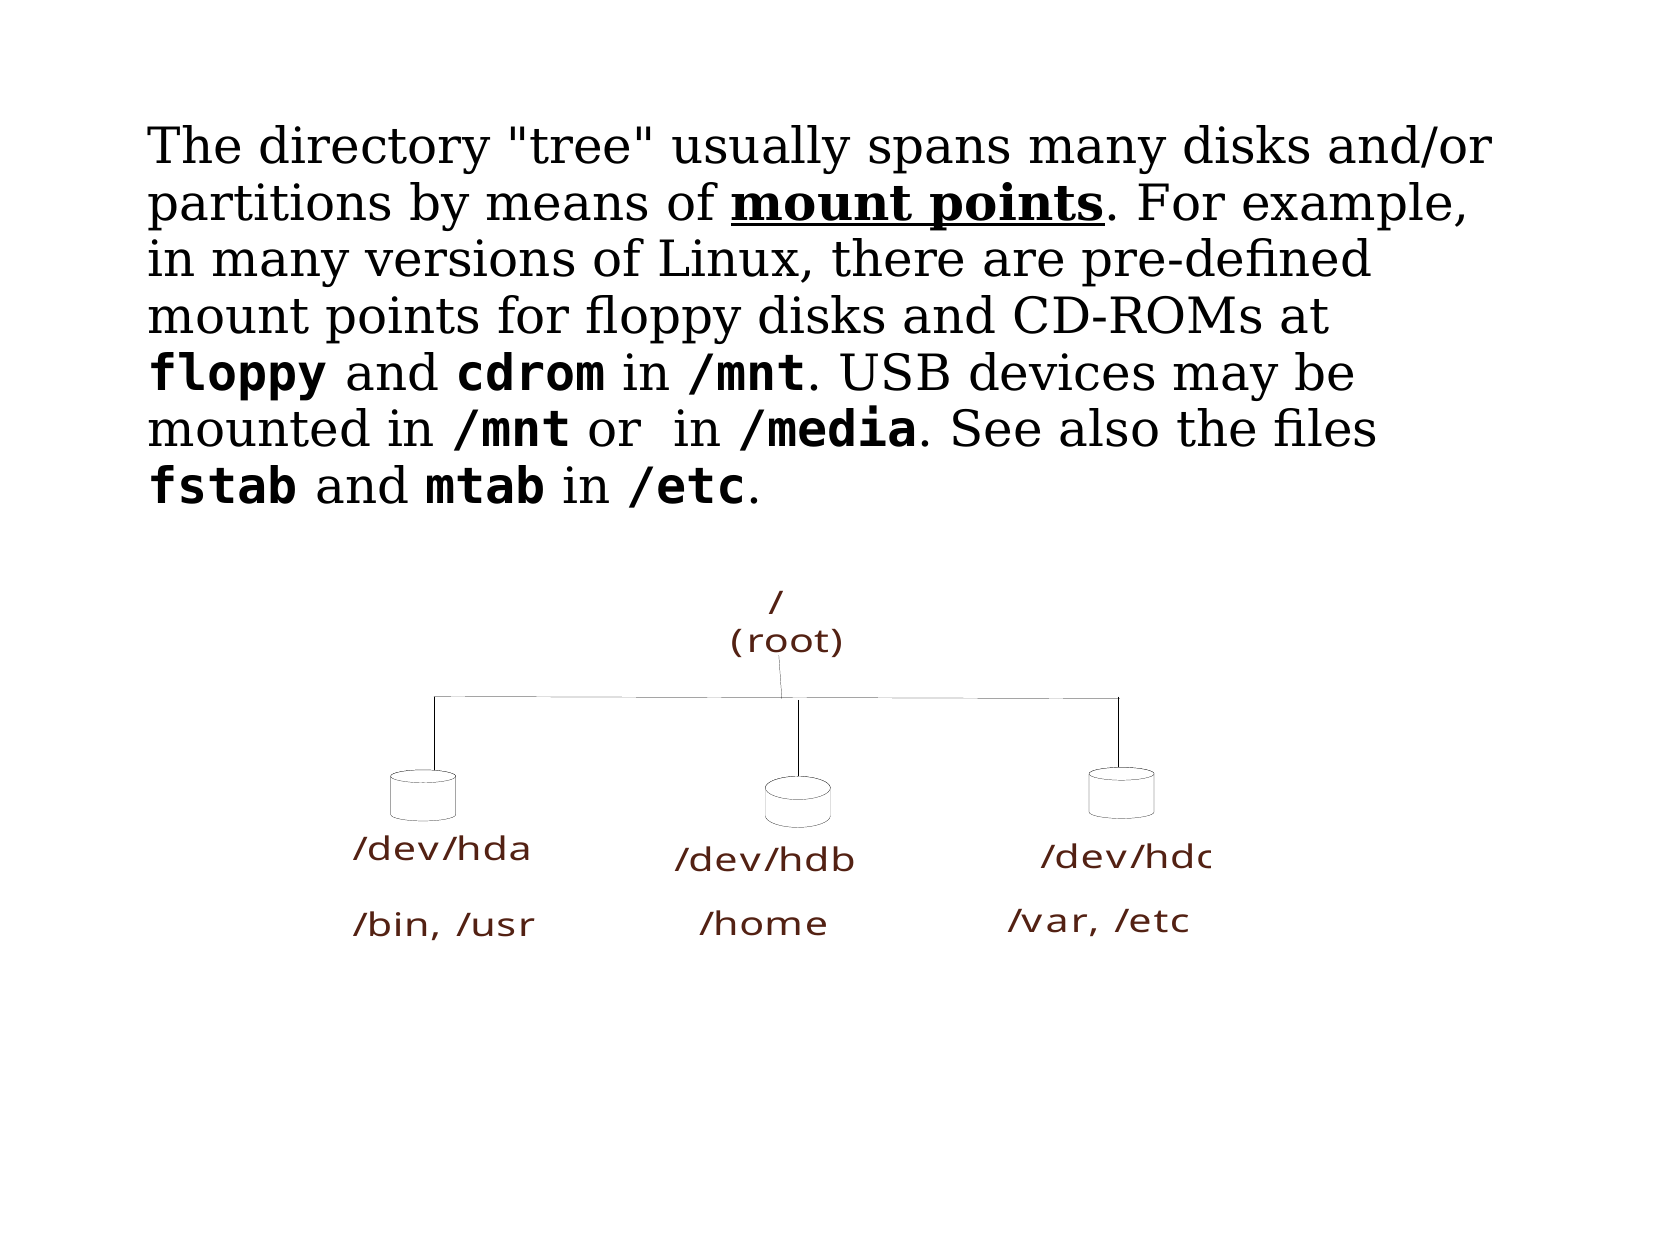

The directory "tree" usually spans many disks and/or partitions by means of mount points. For example, in many versions of Linux, there are pre-defined mount points for floppy disks and CD-ROMs at floppy and cdrom in /mnt. USB devices may be mounted in /mnt or in /media. See also the files fstab and mtab in /etc.